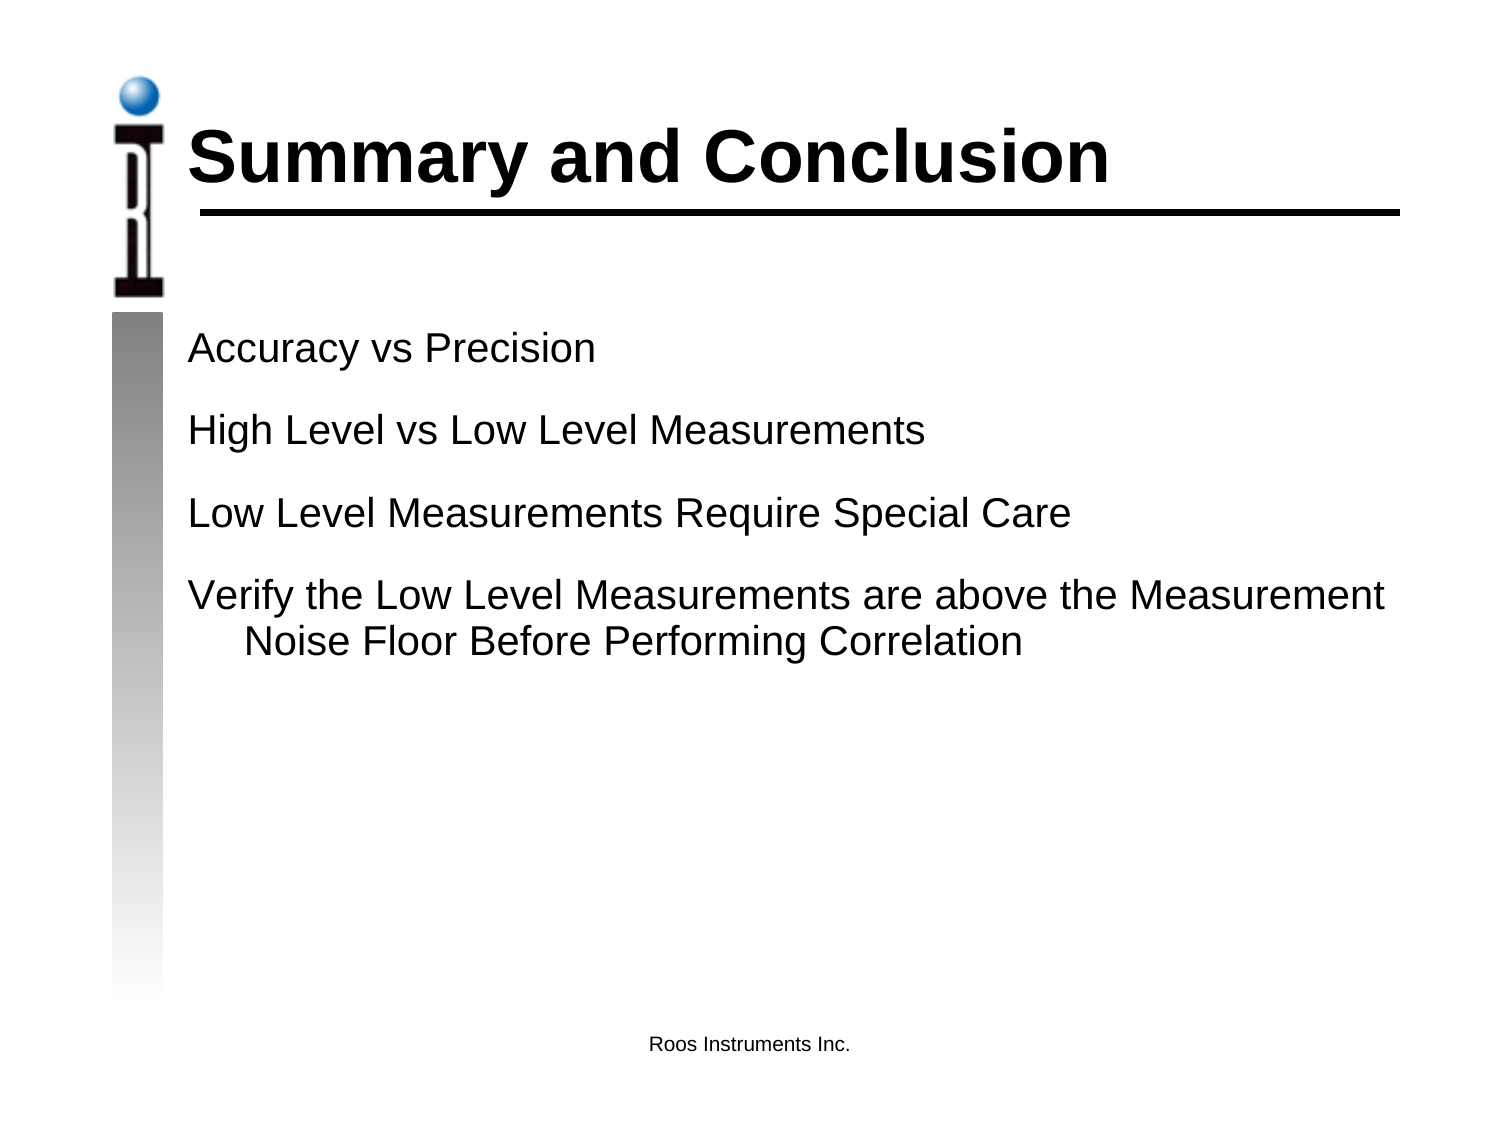

# Summary and Conclusion
Accuracy vs Precision
High Level vs Low Level Measurements
Low Level Measurements Require Special Care
Verify the Low Level Measurements are above the Measurement Noise Floor Before Performing Correlation